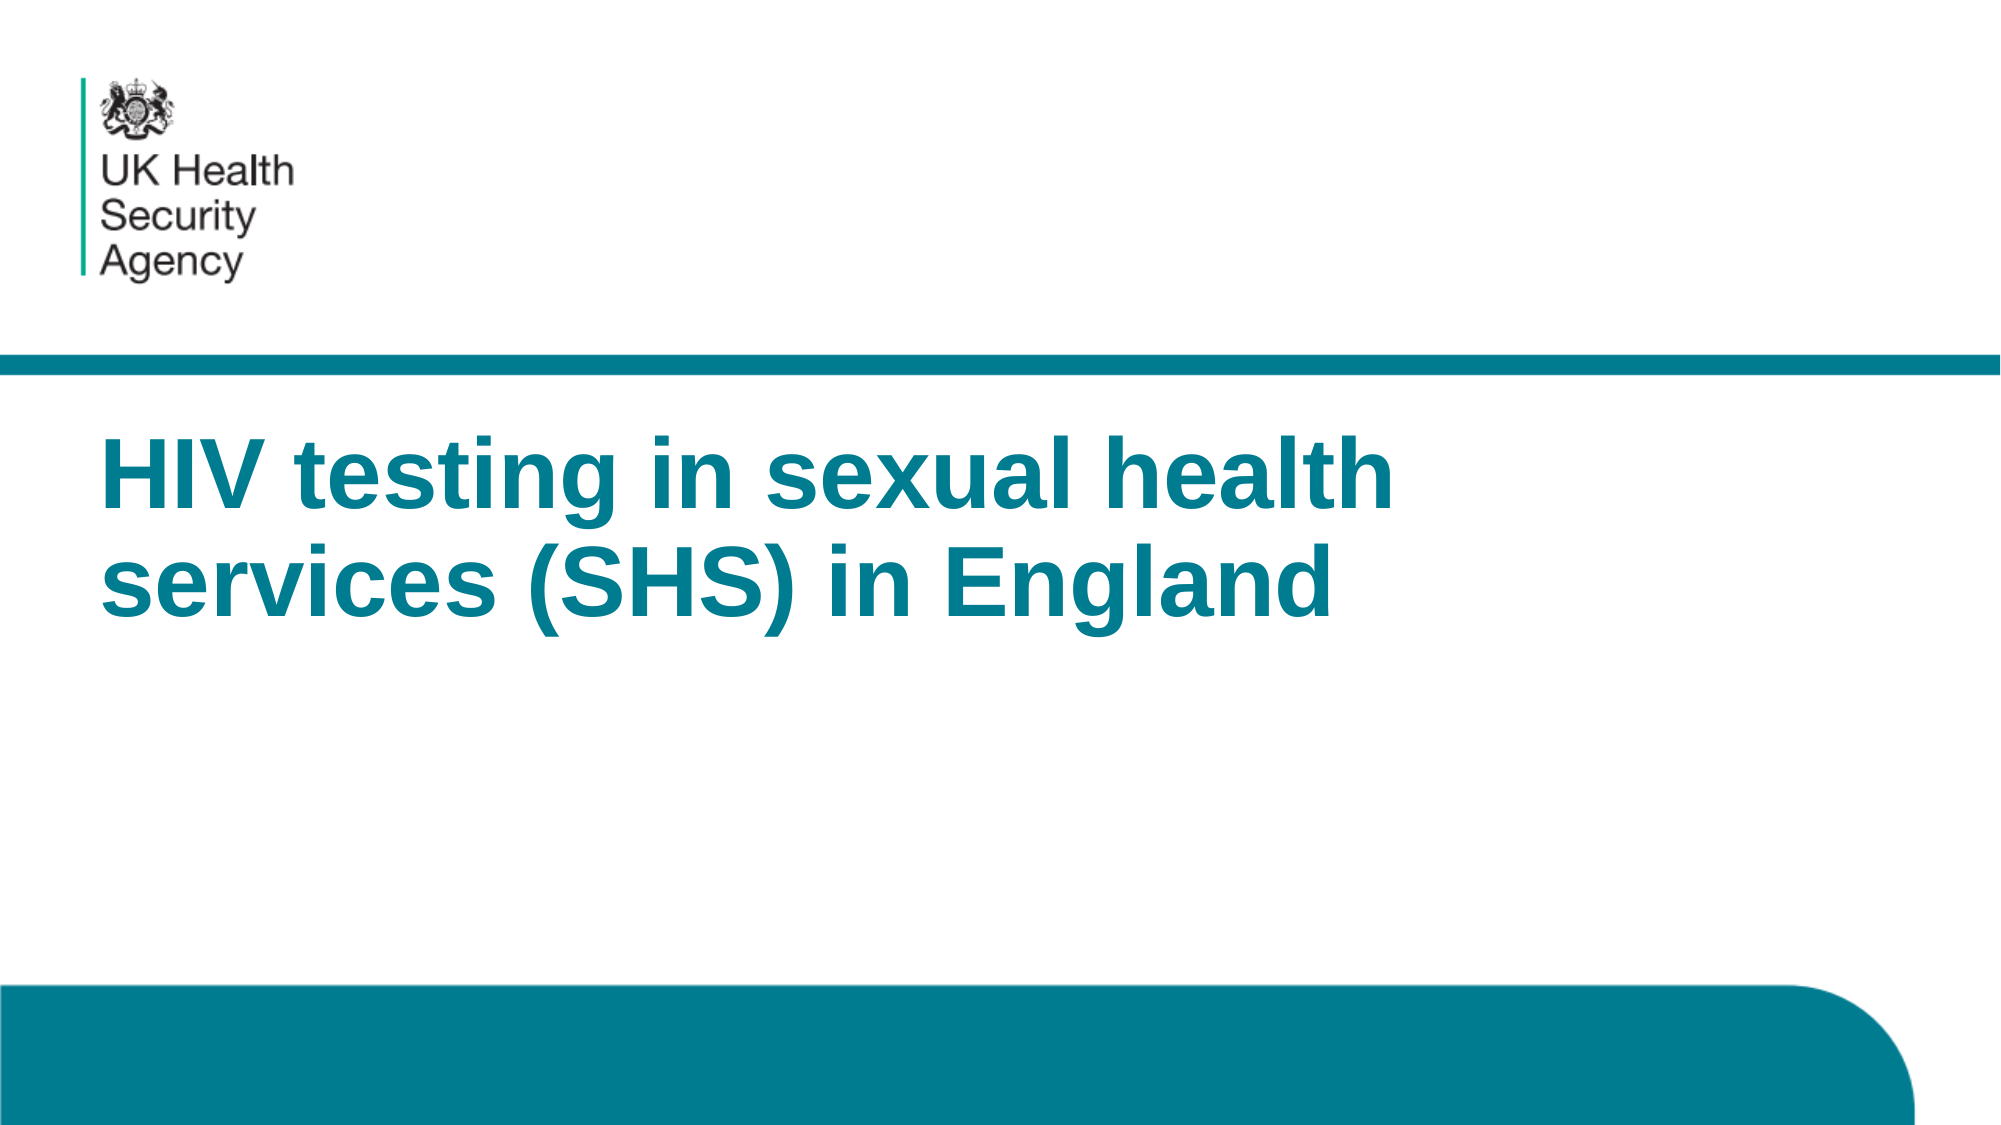

# HIV testing in sexual health services (SHS) in England